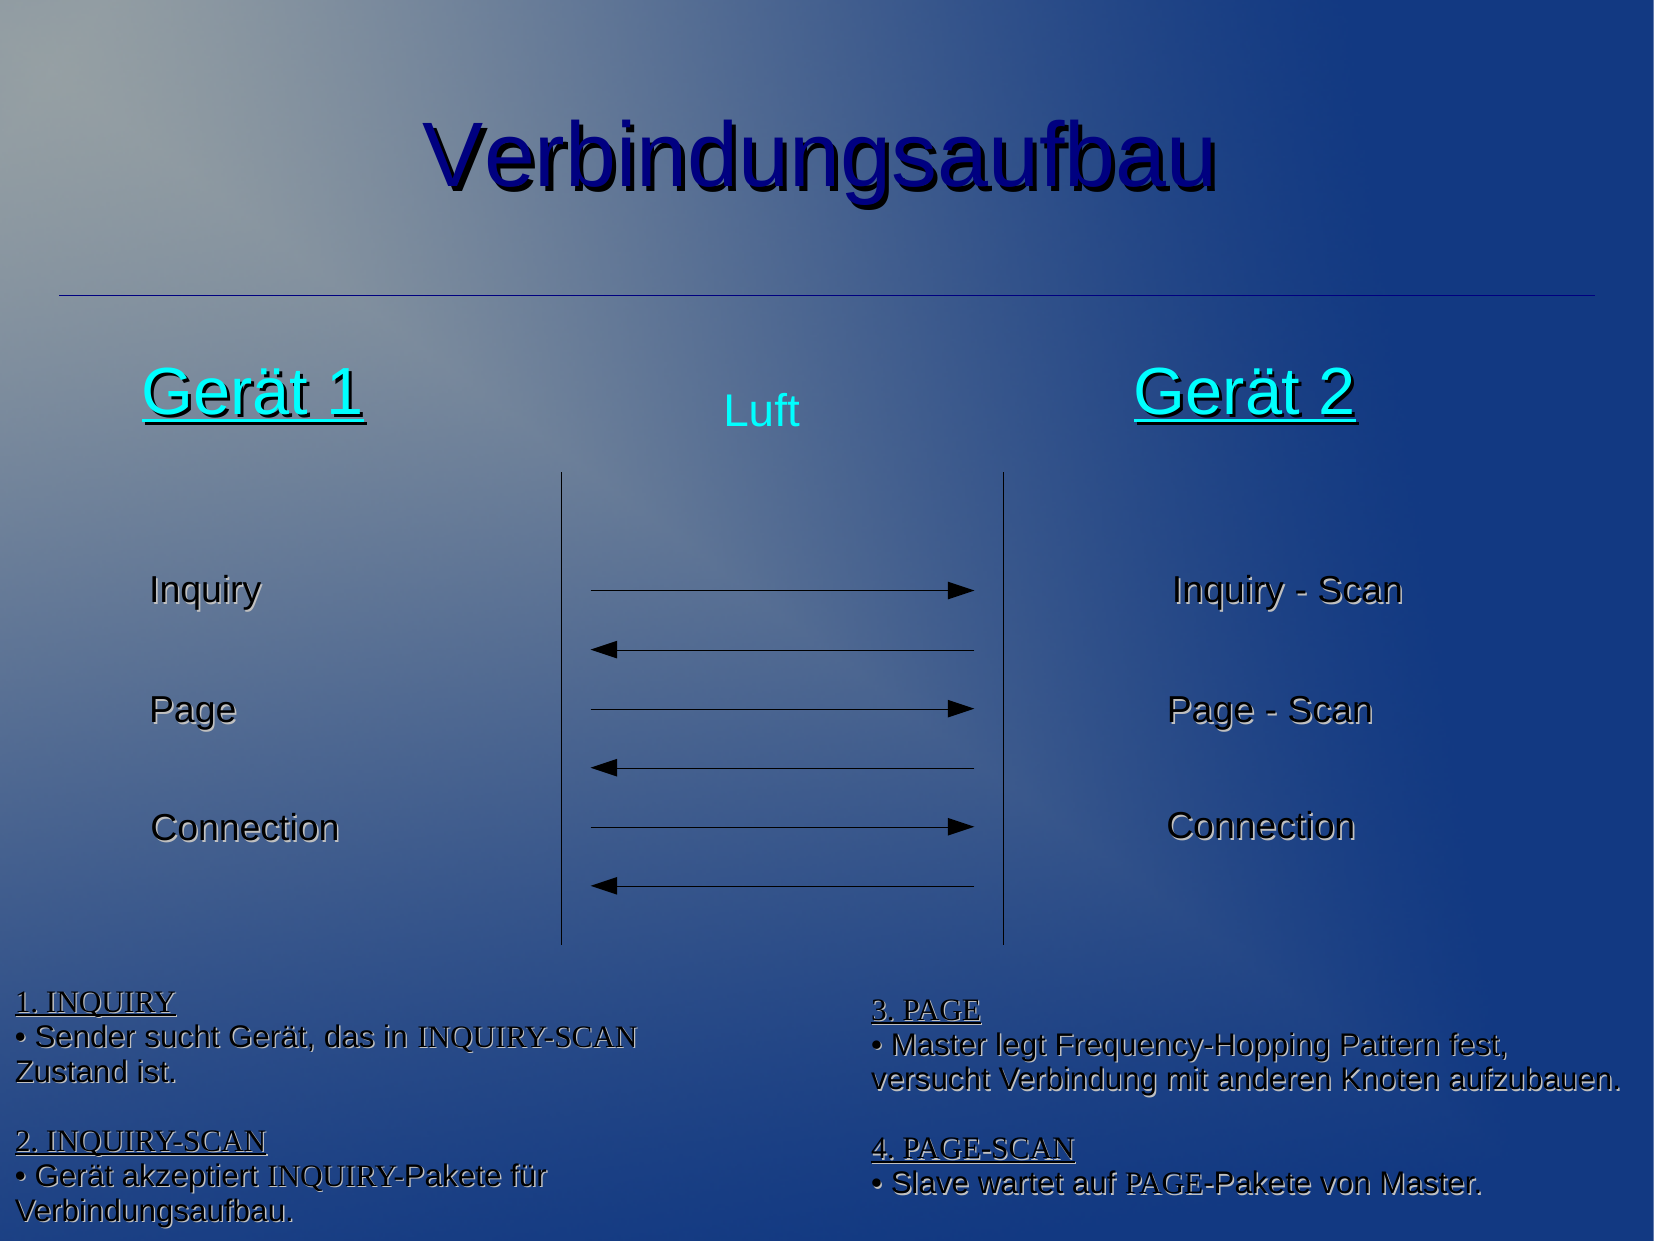

# Verbindungsaufbau
Gerät 1
Gerät 2
Luft
Inquiry
Inquiry - Scan
Page
Page - Scan
Connection
Connection
1. INQUIRY
• Sender sucht Gerät, das in INQUIRY-SCAN Zustand ist.
2. INQUIRY-SCAN
• Gerät akzeptiert INQUIRY-Pakete für Verbindungsaufbau.
3. PAGE
• Master legt Frequency-Hopping Pattern fest,
versucht Verbindung mit anderen Knoten aufzubauen.
4. PAGE-SCAN
• Slave wartet auf PAGE-Pakete von Master.